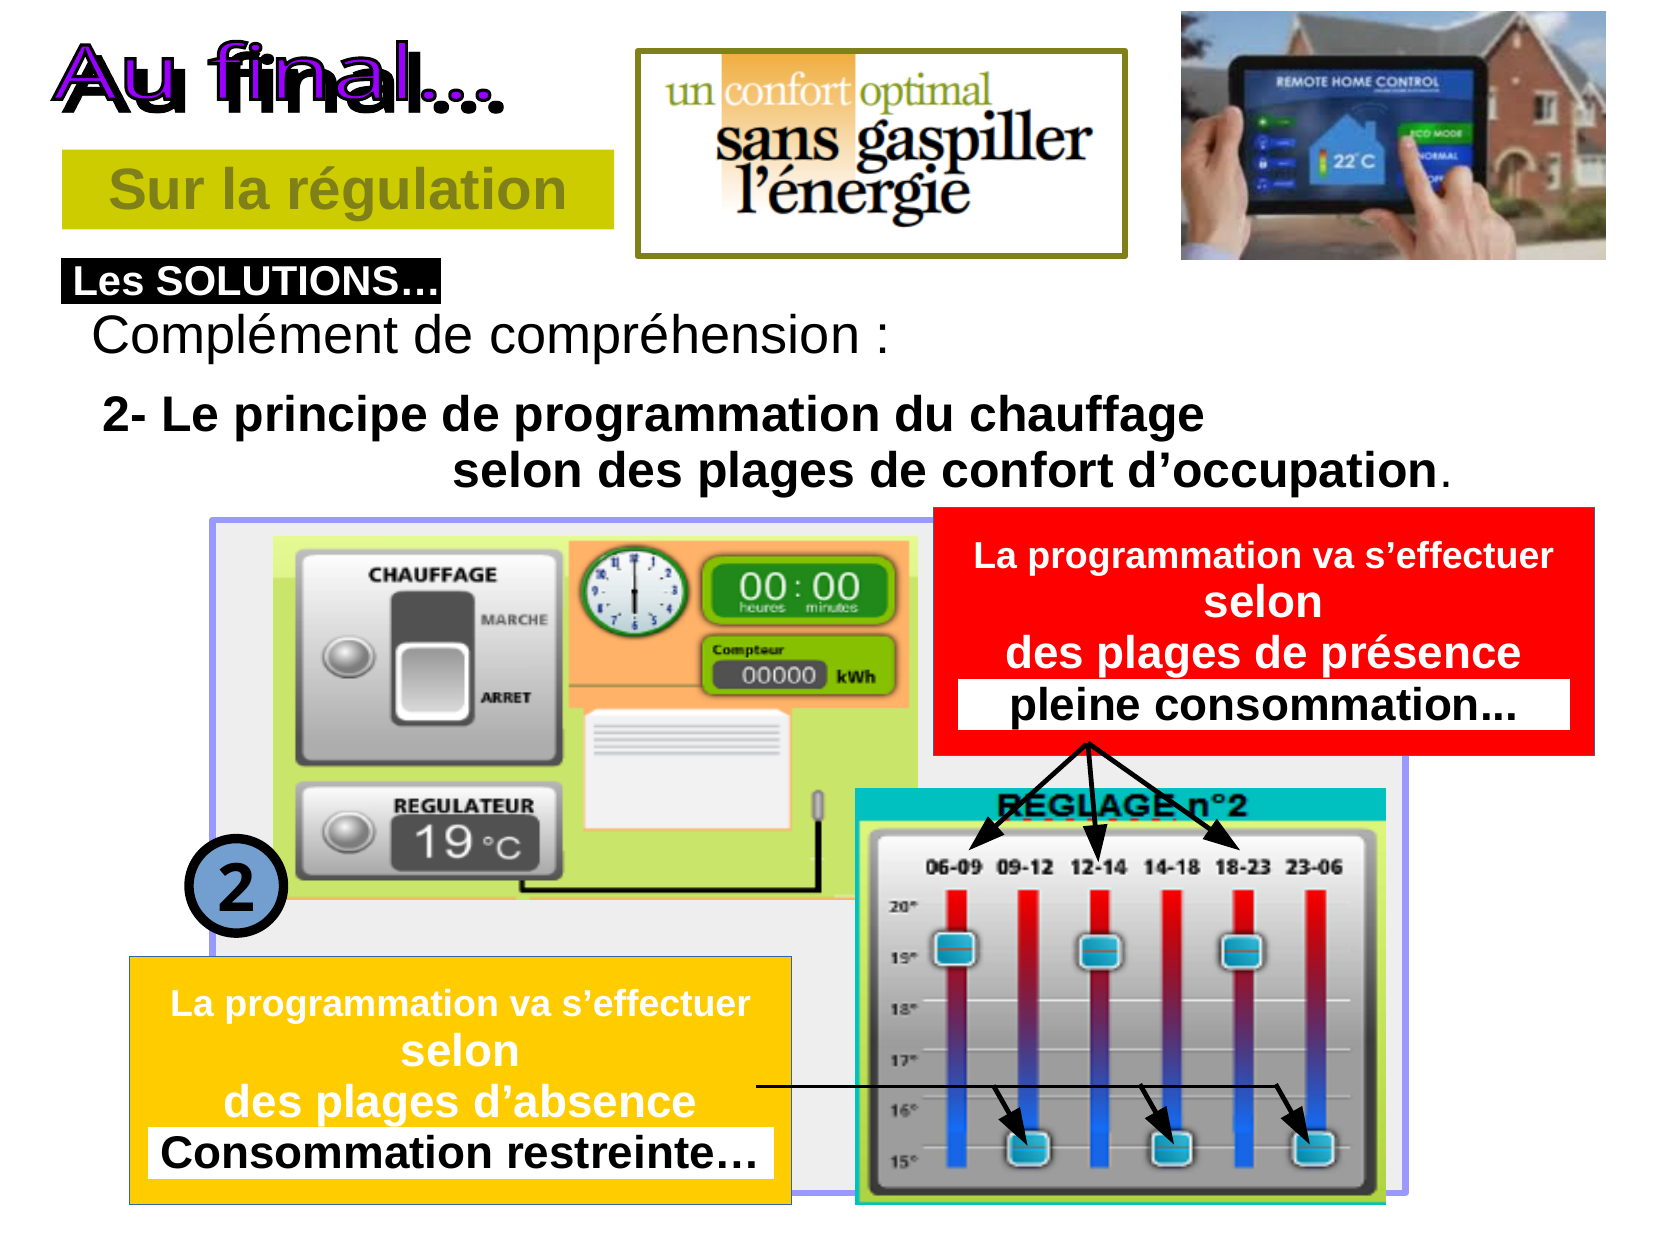

Au final...
Sur la régulation
 Les SOLUTIONS…
 Complément de compréhension :
 2- Le principe de programmation du chauffage
 selon des plages de confort d’occupation.
La programmation va s’effectuer
 selon
des plages de présence
 pleine consommation...
2
La programmation va s’effectuer
 selon
des plages d’absence
 Consommation restreinte…